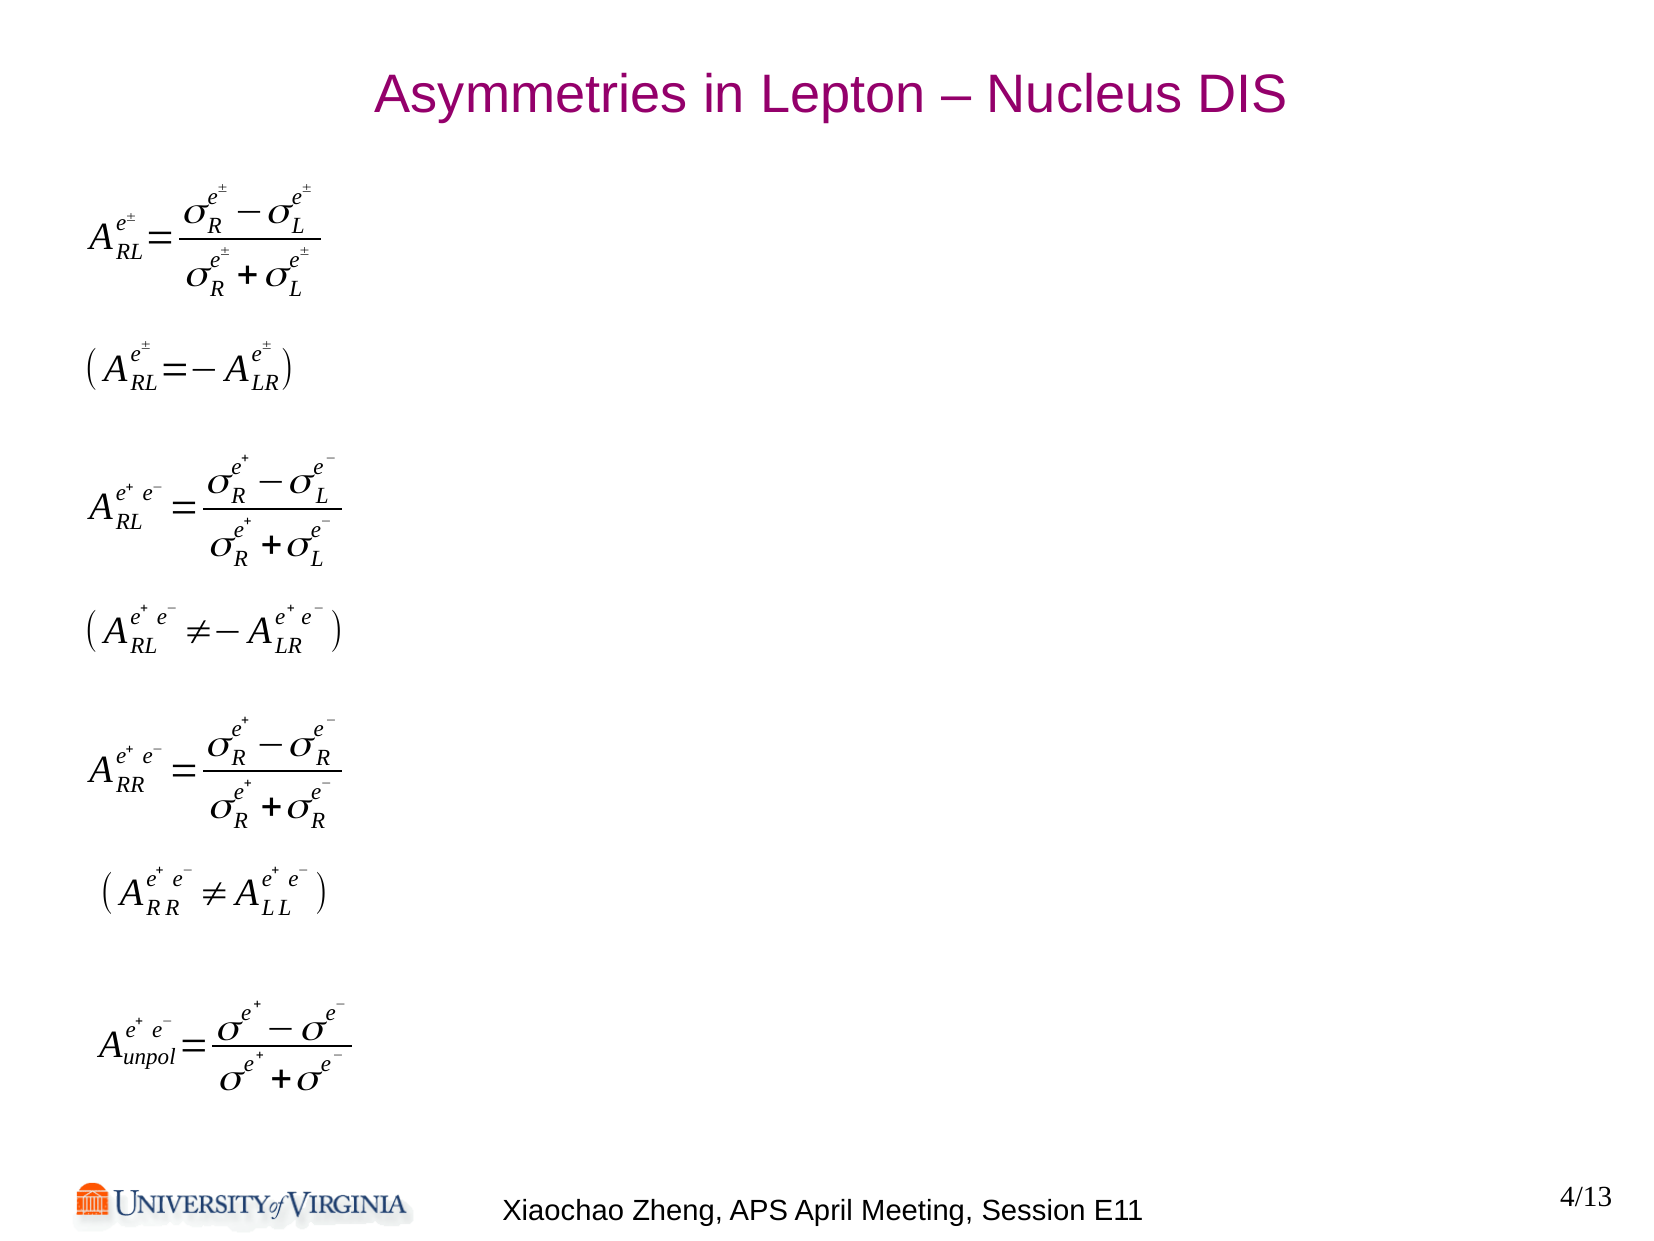

# Asymmetries in Lepton – Nucleus DIS